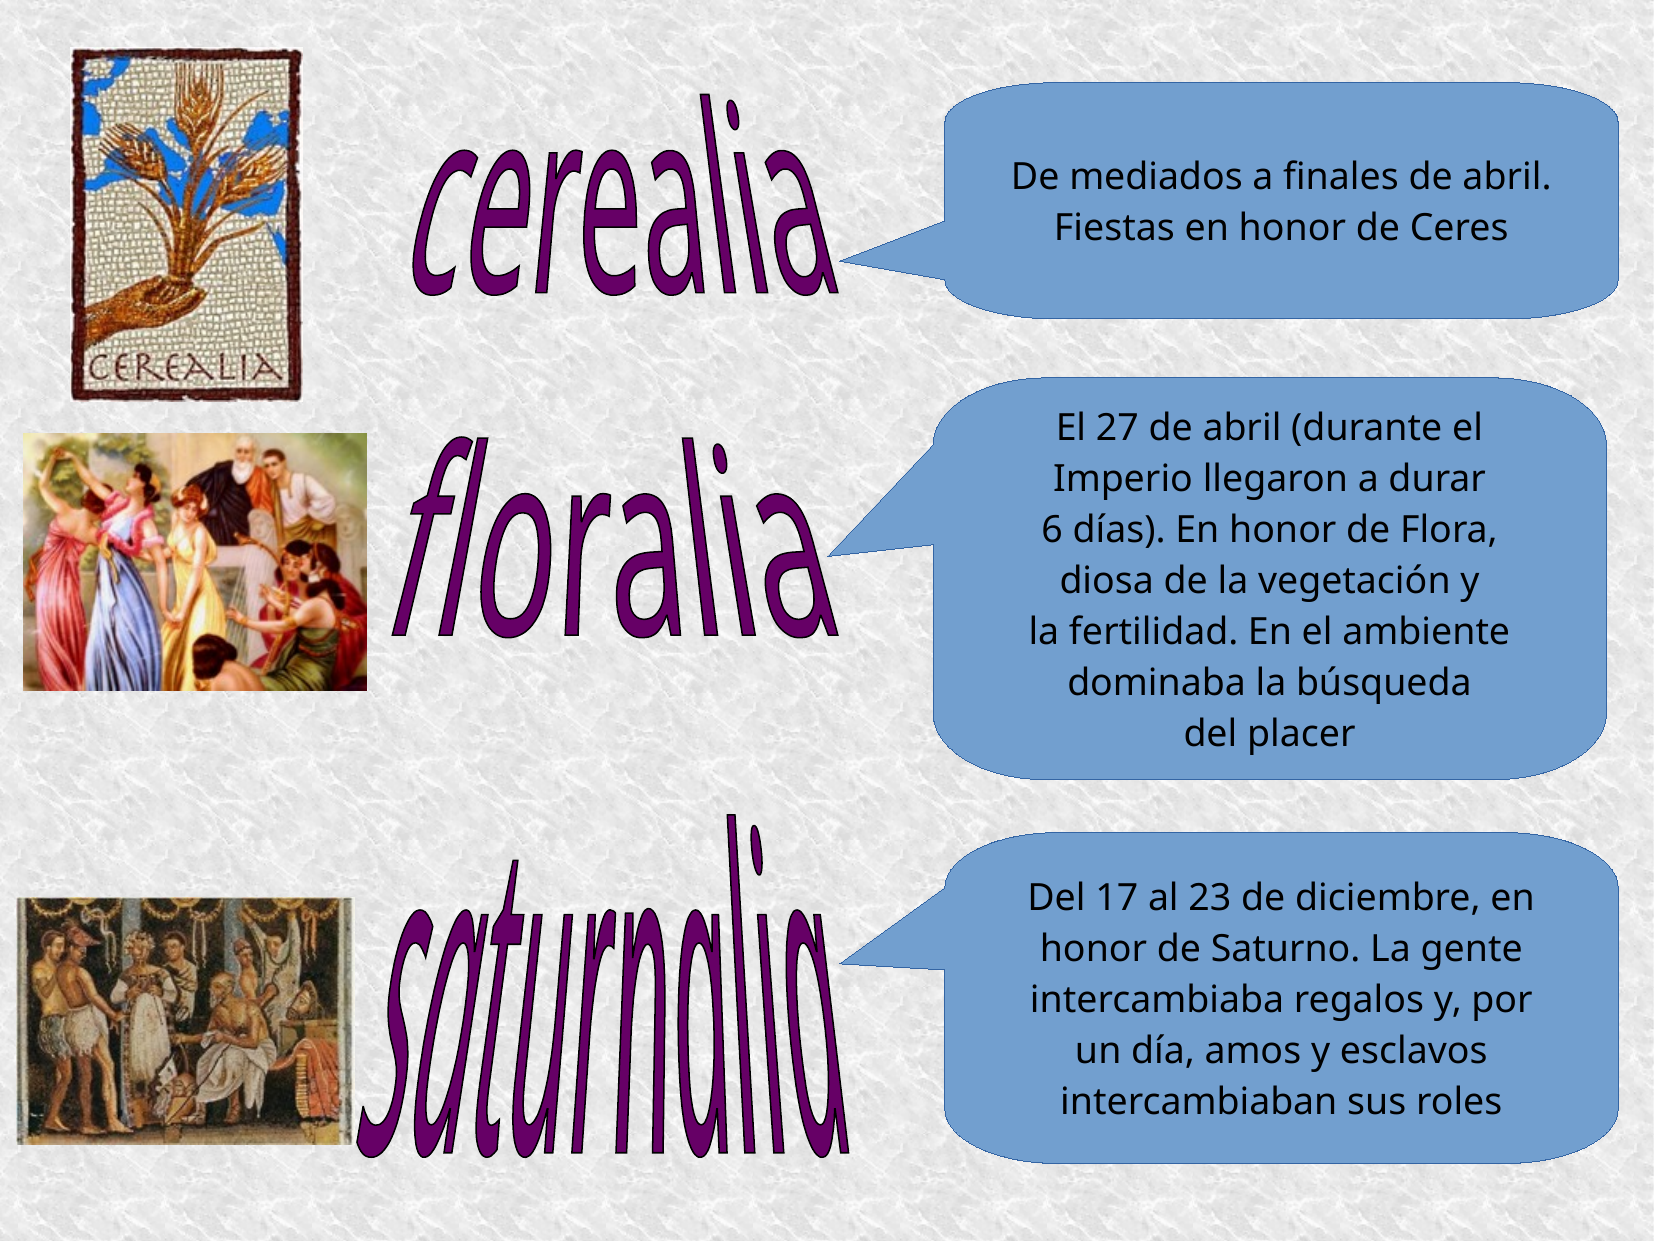

De mediados a finales de abril.
Fiestas en honor de Ceres
cerealia
El 27 de abril (durante el
Imperio llegaron a durar
6 días). En honor de Flora,
diosa de la vegetación y
la fertilidad. En el ambiente
dominaba la búsqueda
del placer
floralia
saturnalia
Del 17 al 23 de diciembre, en
honor de Saturno. La gente
intercambiaba regalos y, por
un día, amos y esclavos
intercambiaban sus roles